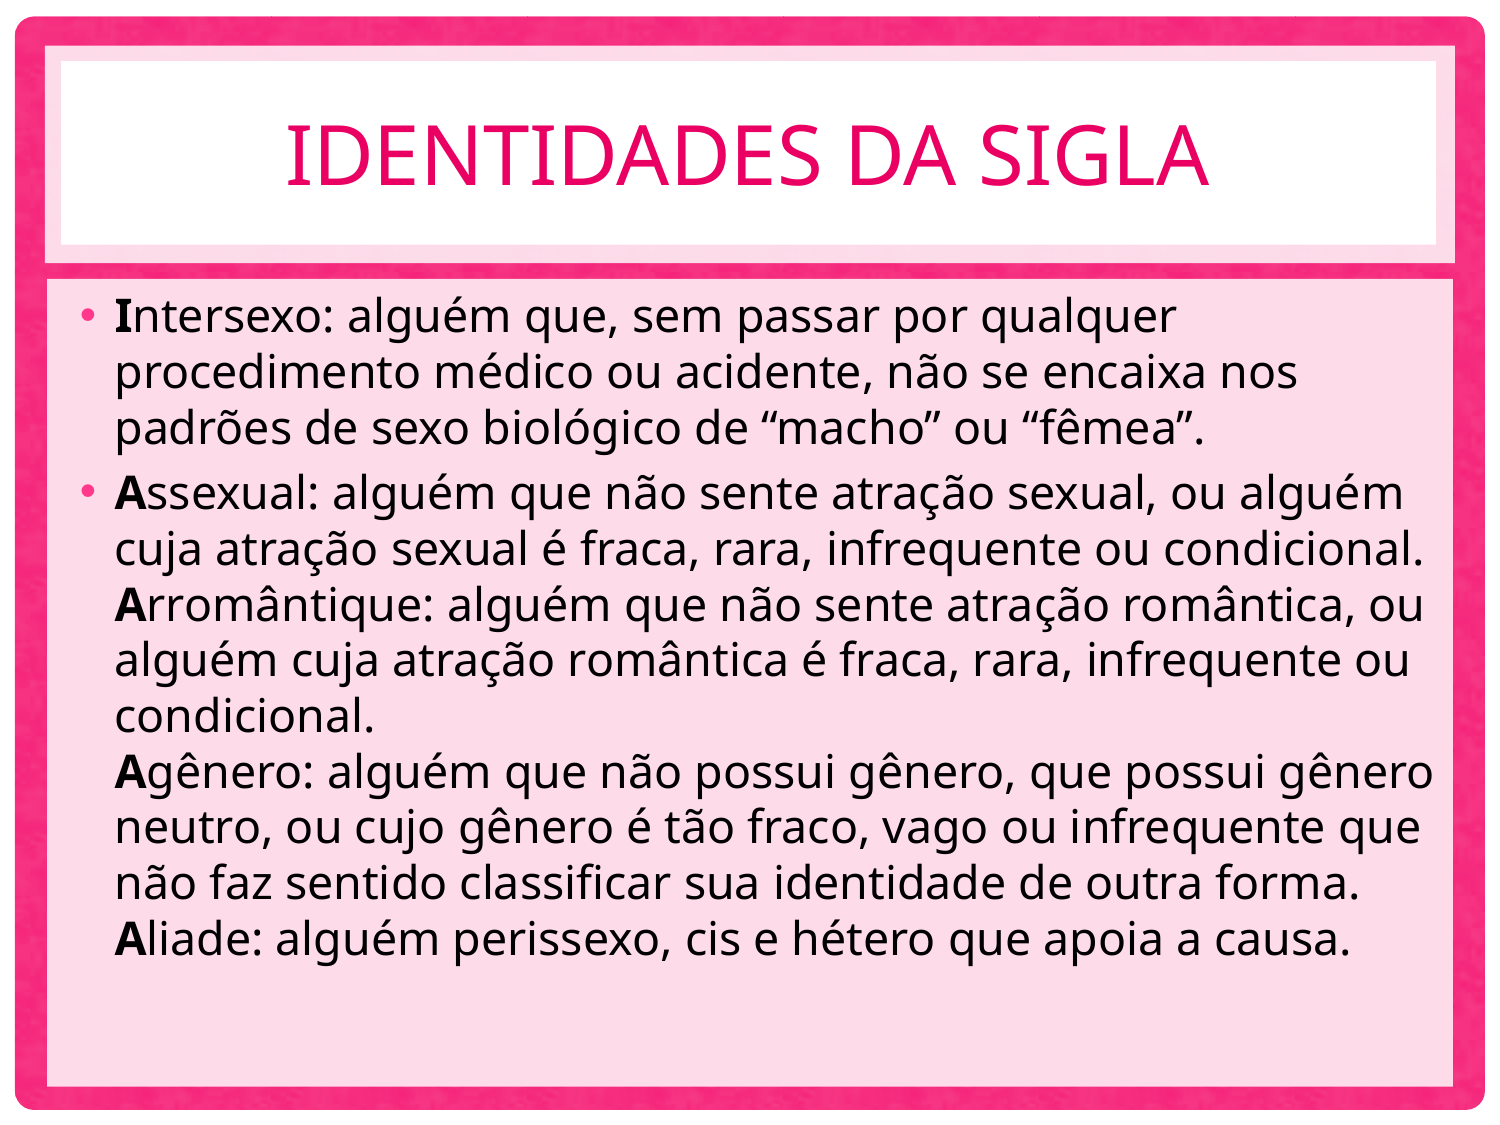

# Identidades da sigla
Intersexo: alguém que, sem passar por qualquer procedimento médico ou acidente, não se encaixa nos padrões de sexo biológico de “macho” ou “fêmea”.
Assexual: alguém que não sente atração sexual, ou alguém cuja atração sexual é fraca, rara, infrequente ou condicional.
Arromântique: alguém que não sente atração romântica, ou alguém cuja atração romântica é fraca, rara, infrequente ou condicional.
Agênero: alguém que não possui gênero, que possui gênero neutro, ou cujo gênero é tão fraco, vago ou infrequente que não faz sentido classificar sua identidade de outra forma.
Aliade: alguém perissexo, cis e hétero que apoia a causa.